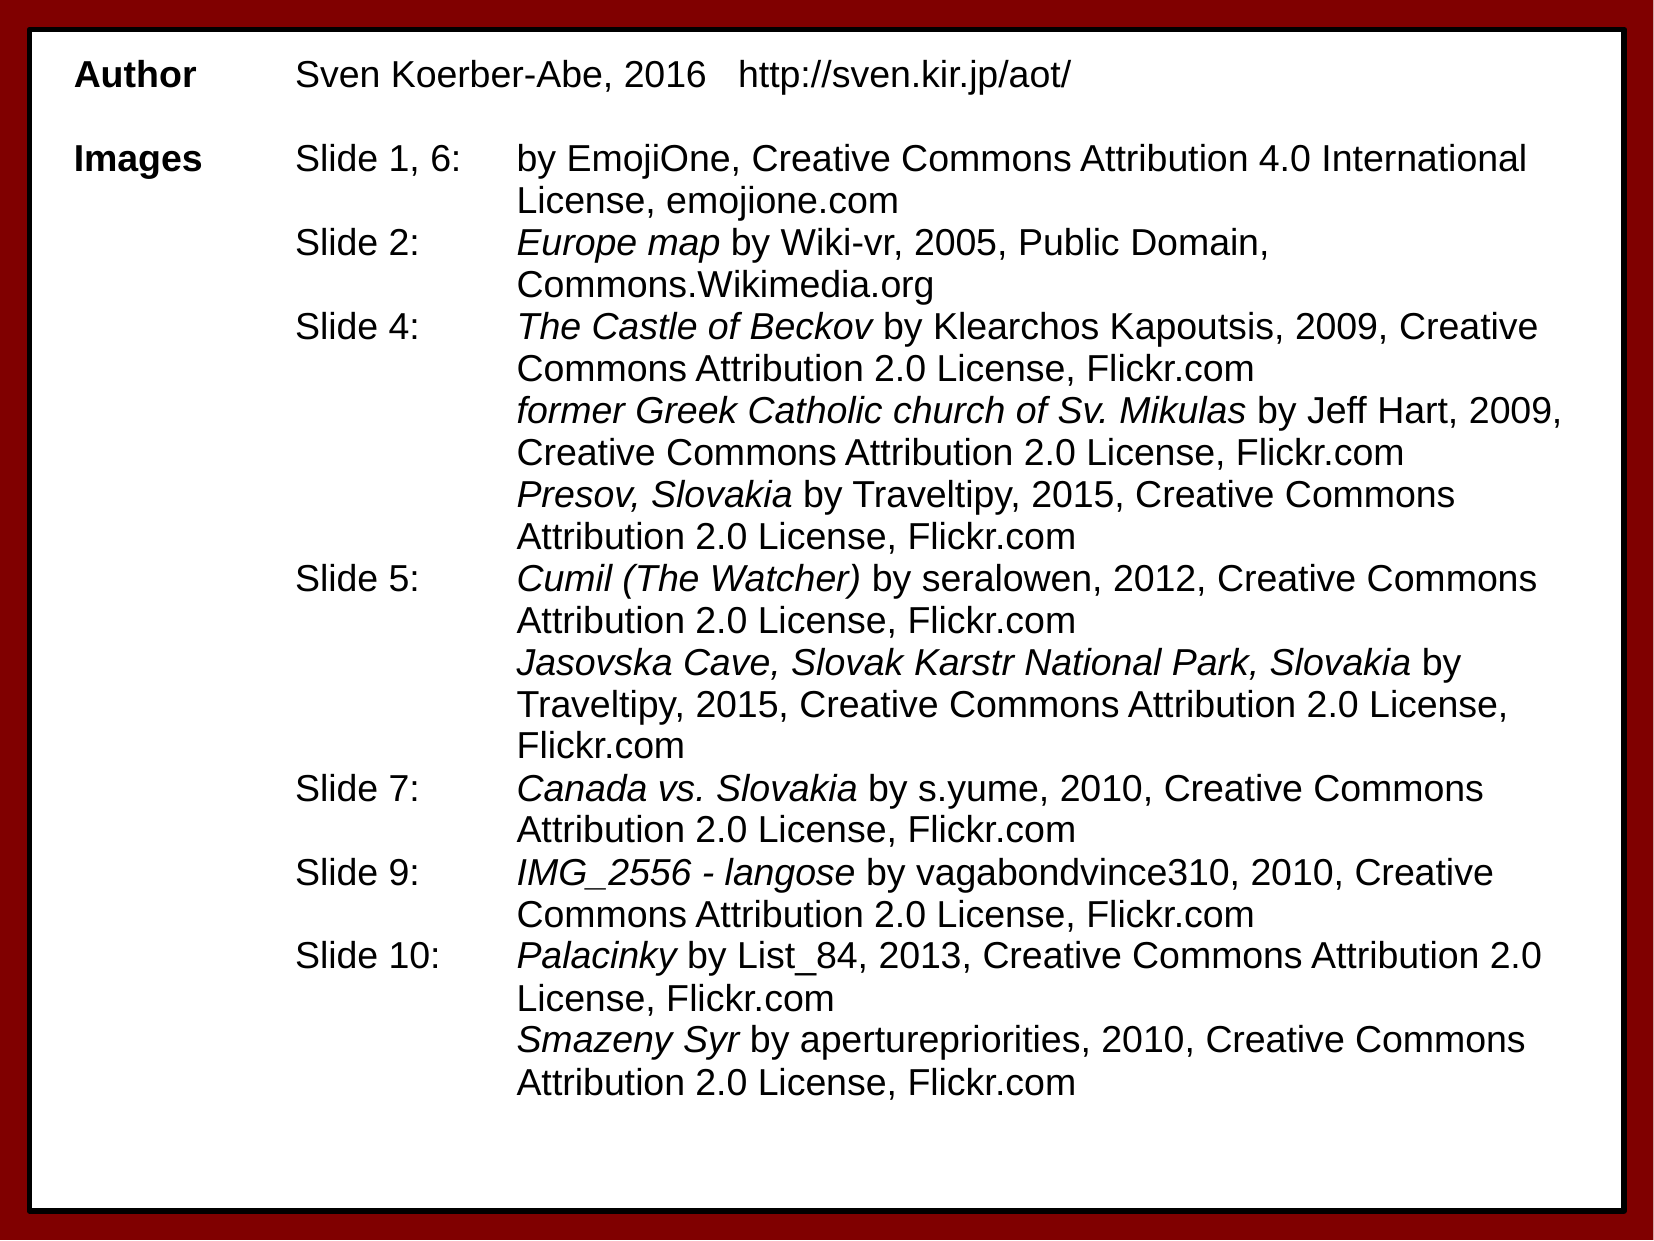

Author		Sven Koerber-Abe, 2016	http://sven.kir.jp/aot/
Images		Slide 1, 6:	by EmojiOne, Creative Commons Attribution 4.0 International
						License, emojione.com
			Slide 2:		Europe map by Wiki-vr, 2005, Public Domain,
						Commons.Wikimedia.org
			Slide 4:		The Castle of Beckov by Klearchos Kapoutsis, 2009, Creative
						Commons Attribution 2.0 License, Flickr.com
						former Greek Catholic church of Sv. Mikulas by Jeff Hart, 2009,
						Creative Commons Attribution 2.0 License, Flickr.com
						Presov, Slovakia by Traveltipy, 2015, Creative Commons
						Attribution 2.0 License, Flickr.com
			Slide 5:		Cumil (The Watcher) by seralowen, 2012, Creative Commons
						Attribution 2.0 License, Flickr.com
						Jasovska Cave, Slovak Karstr National Park, Slovakia by
						Traveltipy, 2015, Creative Commons Attribution 2.0 License,
						Flickr.com
			Slide 7:		Canada vs. Slovakia by s.yume, 2010, Creative Commons
						Attribution 2.0 License, Flickr.com
			Slide 9:		IMG_2556 - langose by vagabondvince310, 2010, Creative
						Commons Attribution 2.0 License, Flickr.com
			Slide 10:		Palacinky by List_84, 2013, Creative Commons Attribution 2.0
						License, Flickr.com
						Smazeny Syr by aperturepriorities, 2010, Creative Commons
						Attribution 2.0 License, Flickr.com